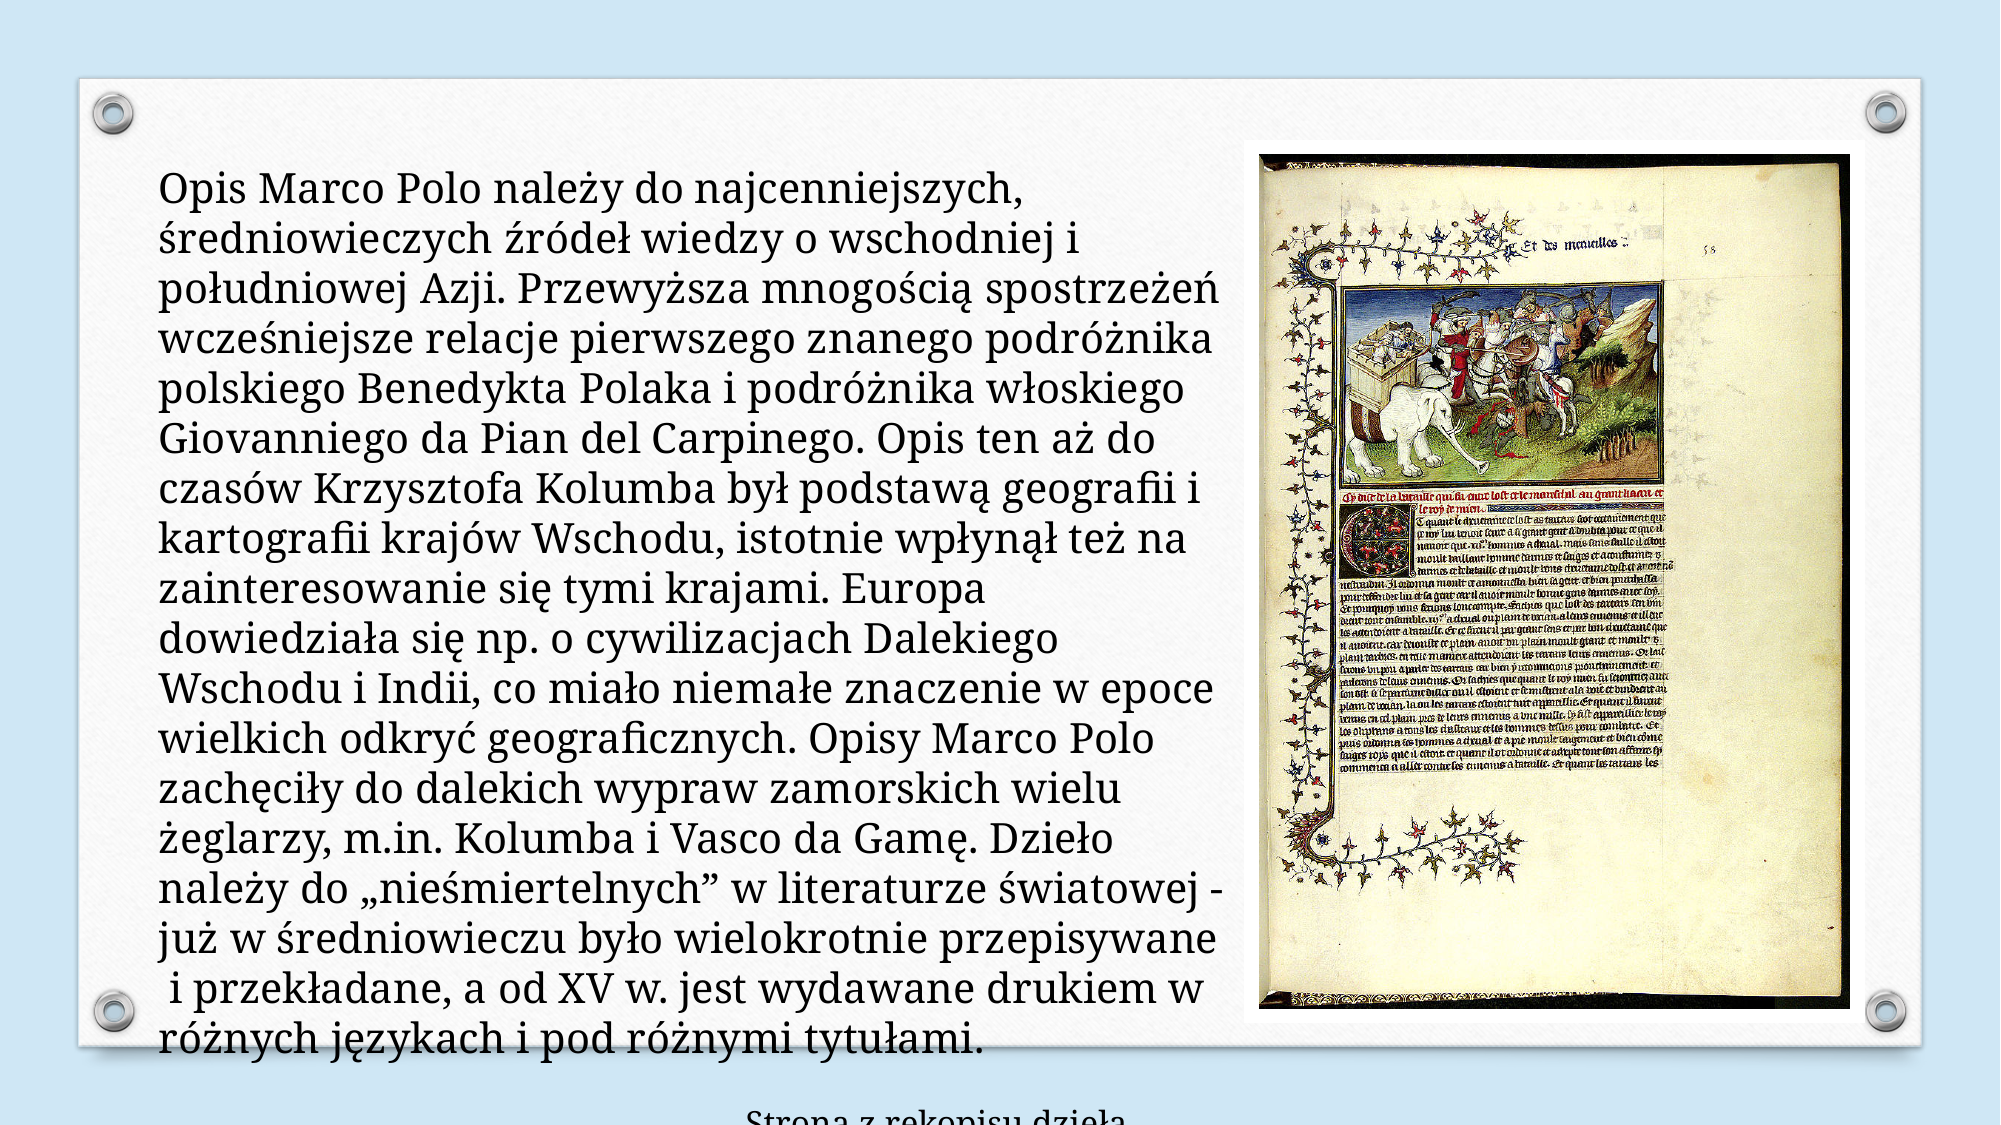

Opis Marco Polo należy do najcenniejszych, średniowieczych źródeł wiedzy o wschodniej i południowej Azji. Przewyższa mnogością spostrzeżeń wcześniejsze relacje pierwszego znanego podróżnika polskiego Benedykta Polaka i podróżnika włoskiego Giovanniego da Pian del Carpinego. Opis ten aż do czasów Krzysztofa Kolumba był podstawą geografii i kartografii krajów Wschodu, istotnie wpłynął też na zainteresowanie się tymi krajami. Europa dowiedziała się np. o cywilizacjach Dalekiego Wschodu i Indii, co miało niemałe znaczenie w epoce wielkich odkryć geograficznych. Opisy Marco Polo zachęciły do dalekich wypraw zamorskich wielu żeglarzy, m.in. Kolumba i Vasco da Gamę. Dzieło należy do „nieśmiertelnych” w literaturze światowej - już w średniowieczu było wielokrotnie przepisywane i przekładane, a od XV w. jest wydawane drukiem w różnych językach i pod różnymi tytułami.
							 Strona z rękopisu dzieła Marco Polo.
							 Wikipedia.